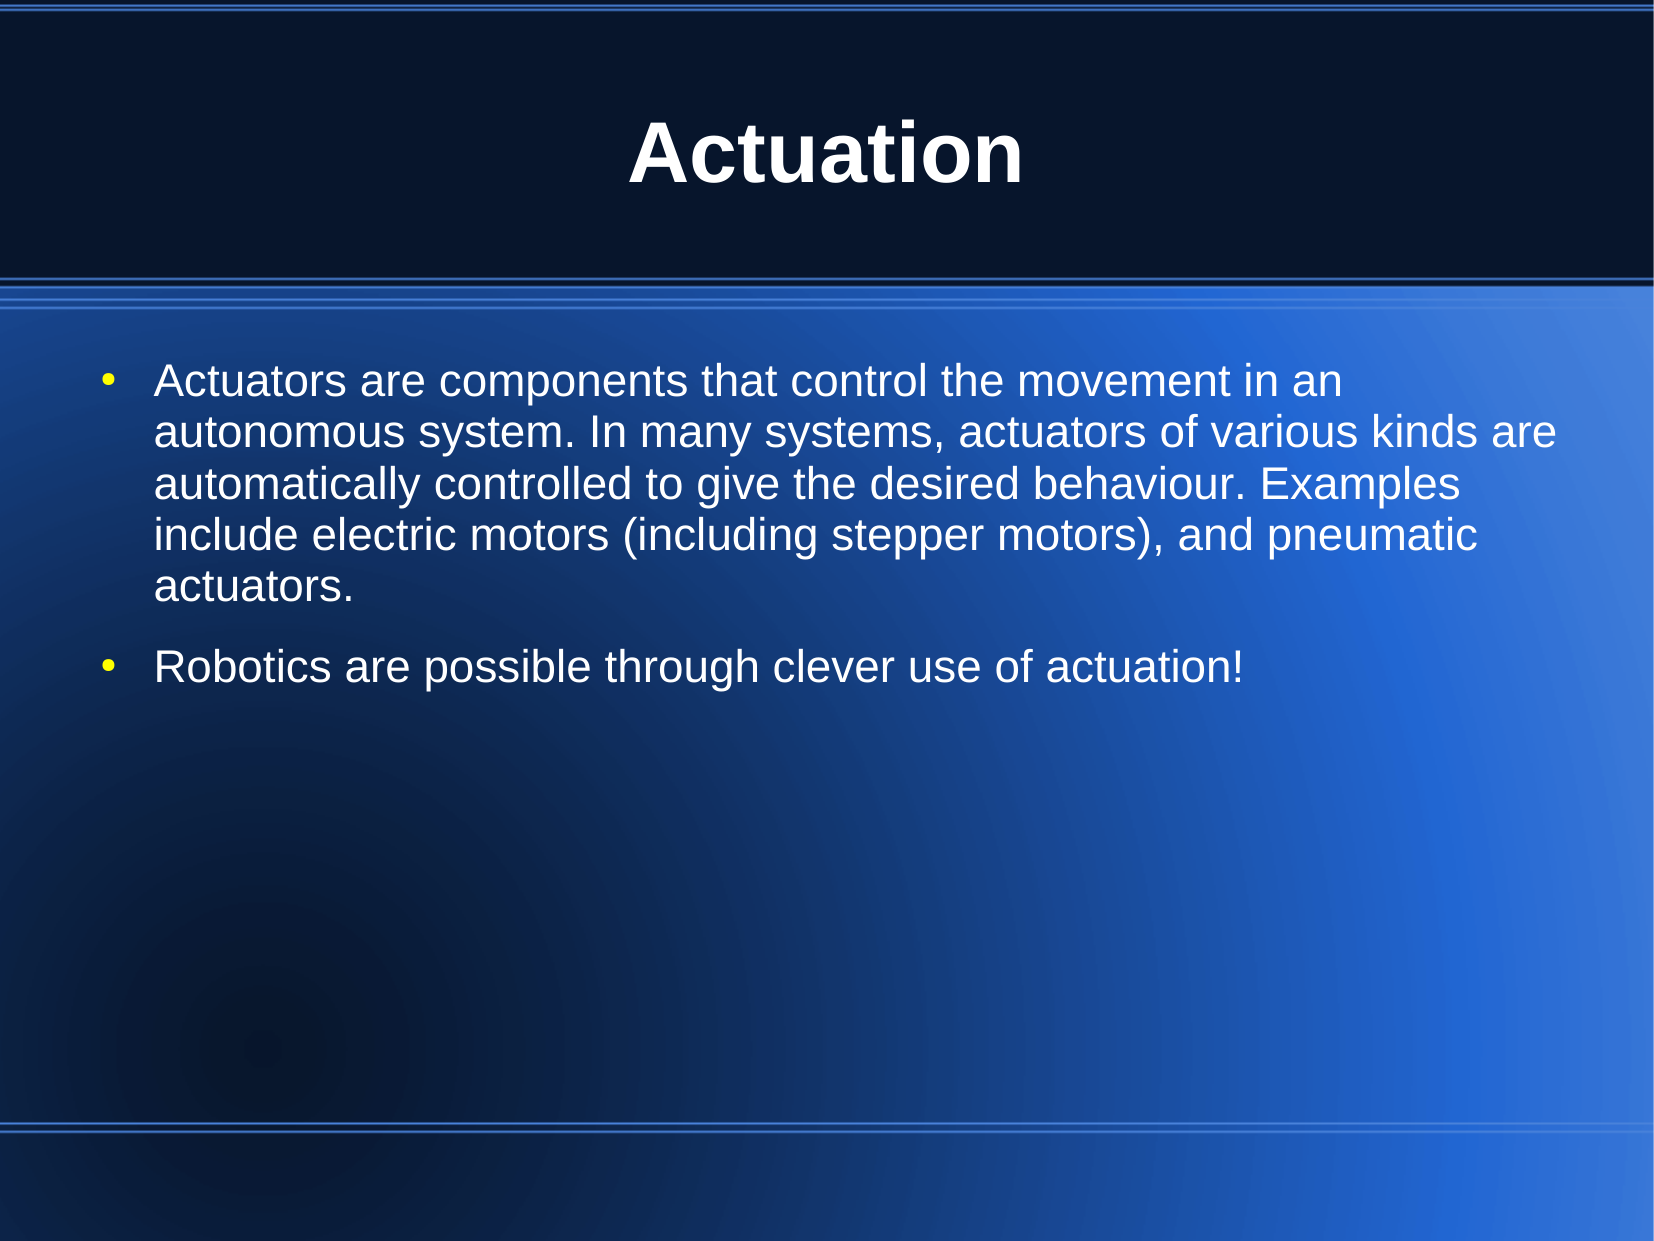

# Actuation
Actuators are components that control the movement in an autonomous system. In many systems, actuators of various kinds are automatically controlled to give the desired behaviour. Examples include electric motors (including stepper motors), and pneumatic actuators.
Robotics are possible through clever use of actuation!